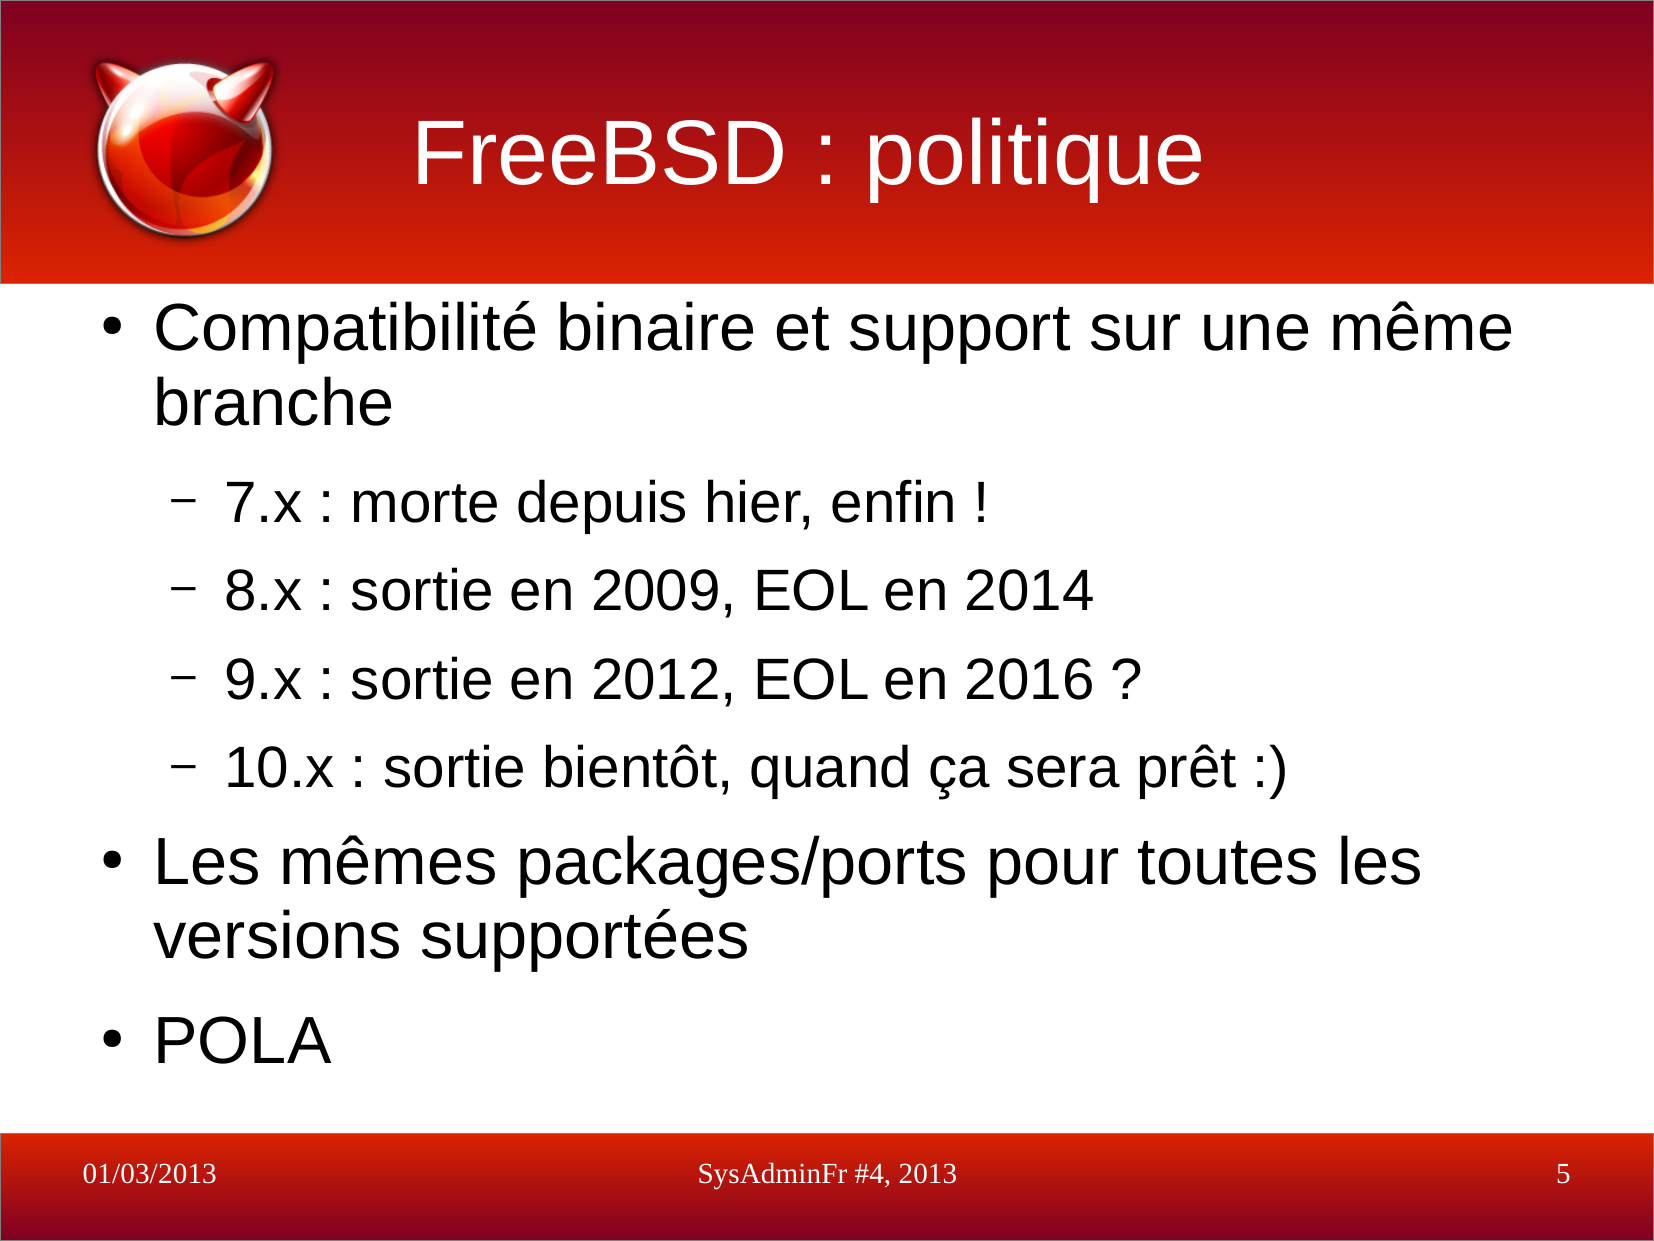

# FreeBSD : politique
Compatibilité binaire et support sur une même branche
7.x : morte depuis hier, enfin !
8.x : sortie en 2009, EOL en 2014
9.x : sortie en 2012, EOL en 2016 ?
10.x : sortie bientôt, quand ça sera prêt :)
Les mêmes packages/ports pour toutes les versions supportées
POLA
01/03/2013
SysAdminFr #4, 2013
5